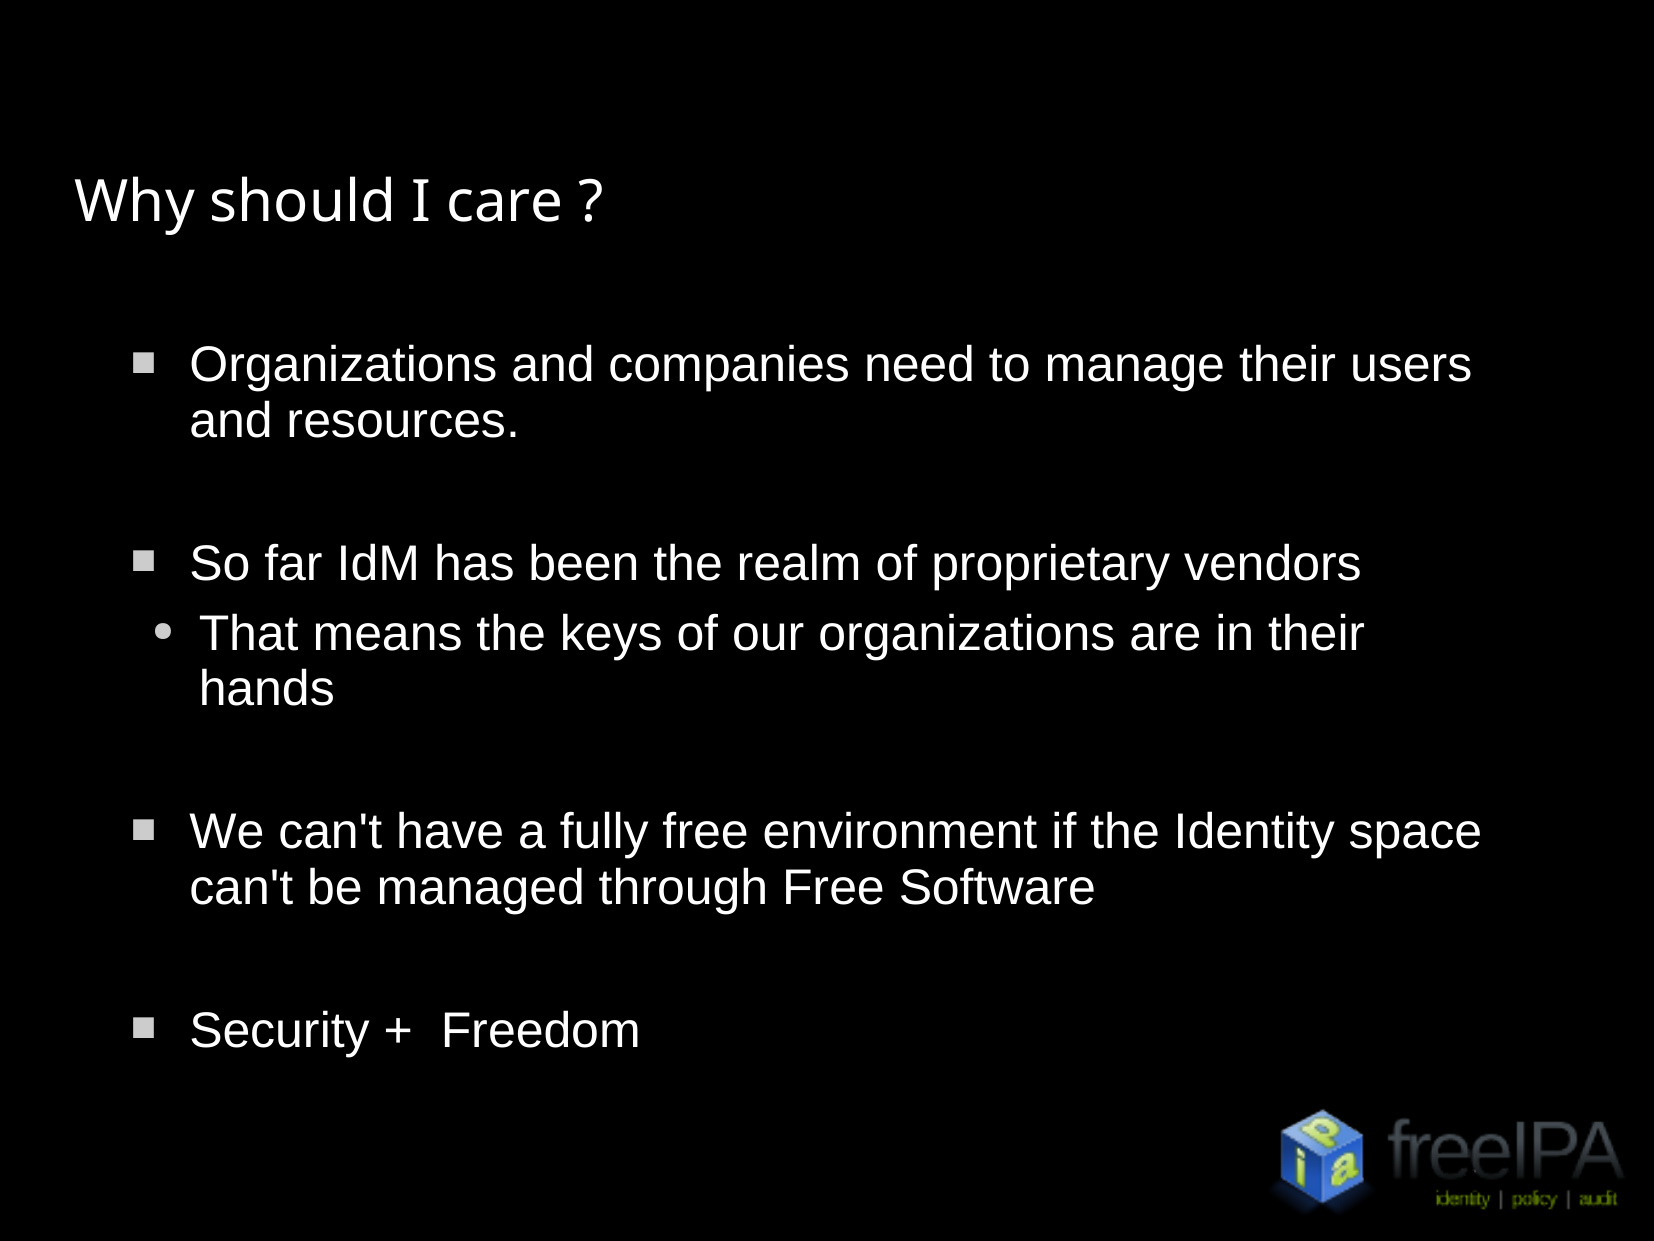

# Why should I care ?
Organizations and companies need to manage their users and resources.
So far IdM has been the realm of proprietary vendors
That means the keys of our organizations are in their hands
We can't have a fully free environment if the Identity space can't be managed through Free Software
Security + Freedom